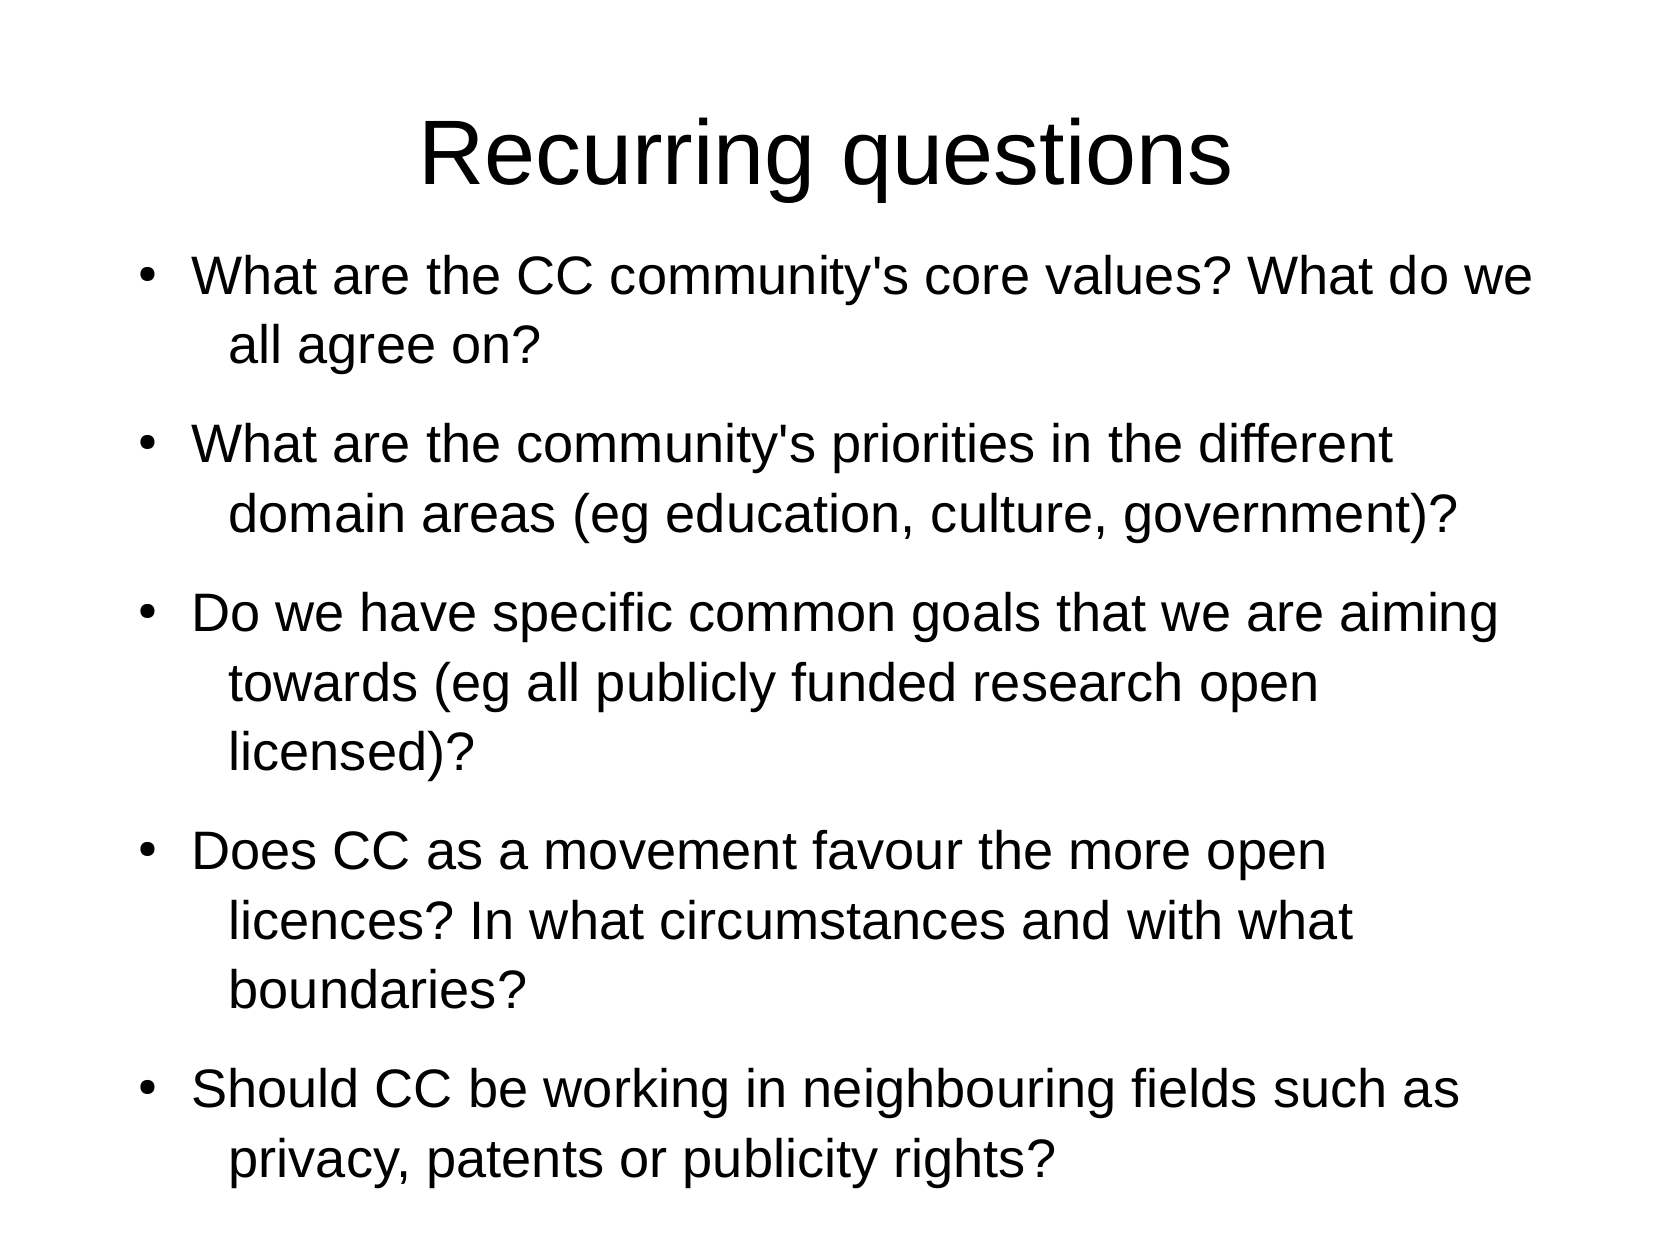

# Recurring questions
What are the CC community's core values? What do we all agree on?
What are the community's priorities in the different domain areas (eg education, culture, government)?
Do we have specific common goals that we are aiming towards (eg all publicly funded research open licensed)?
Does CC as a movement favour the more open licences? In what circumstances and with what boundaries?
Should CC be working in neighbouring fields such as privacy, patents or publicity rights?